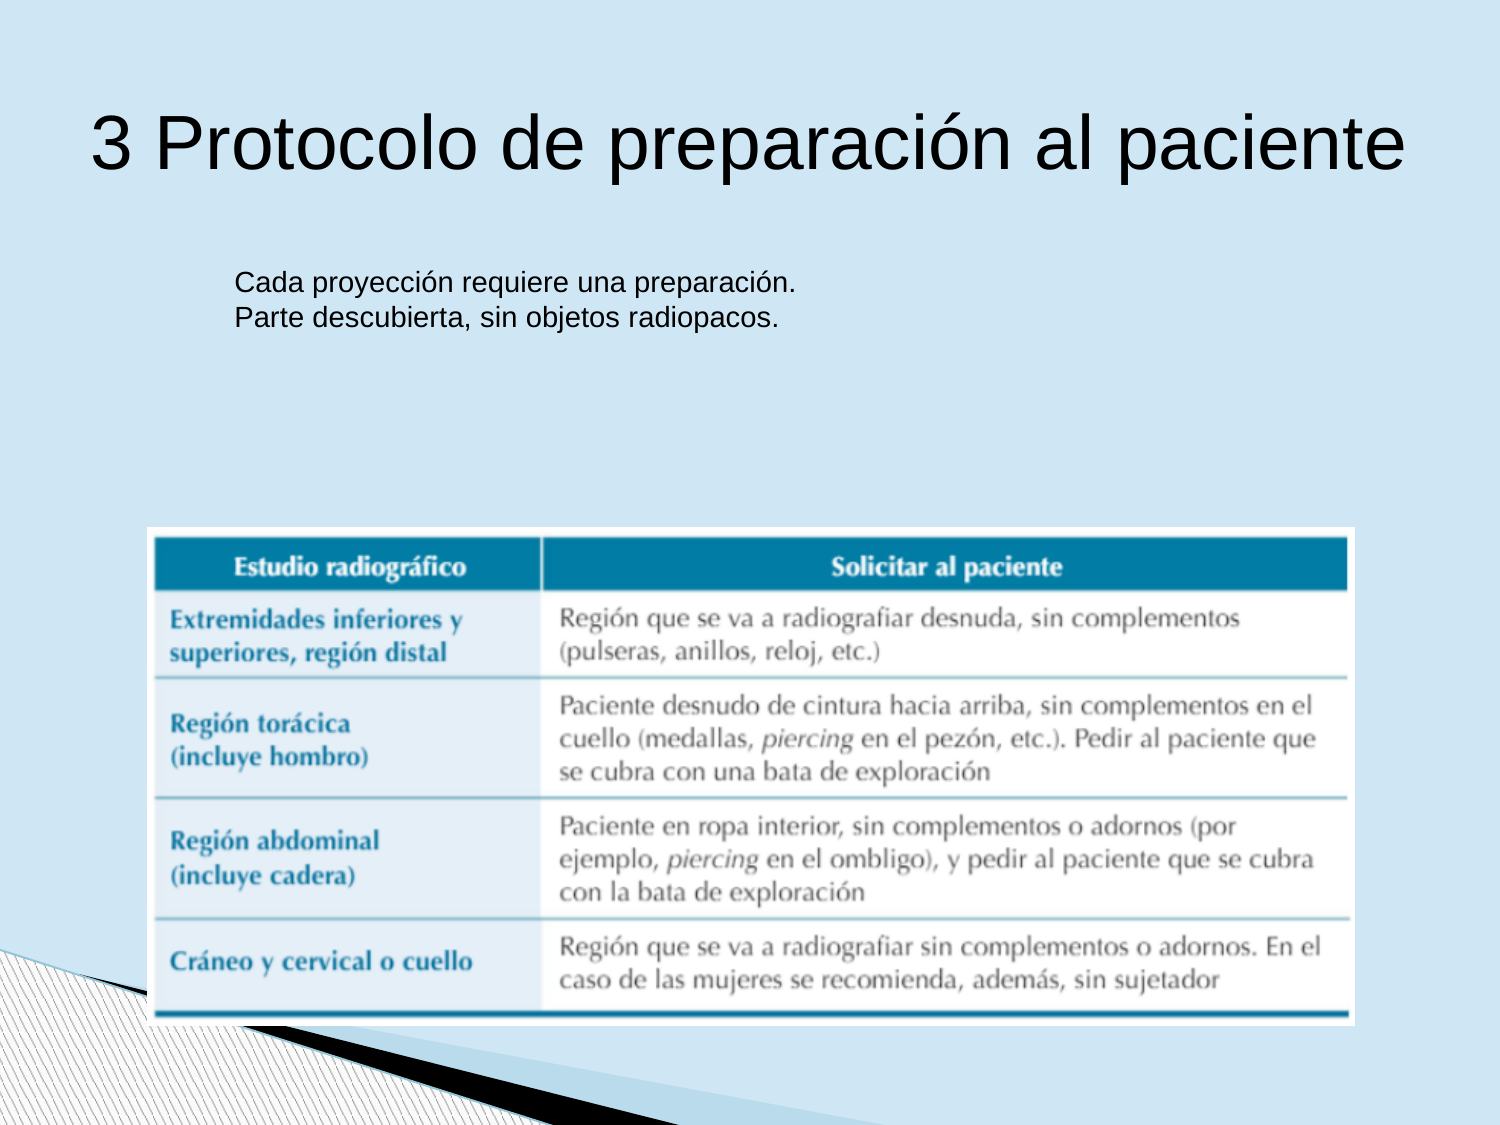

# 3 Protocolo de preparación al paciente
Cada proyección requiere una preparación.
Parte descubierta, sin objetos radiopacos.